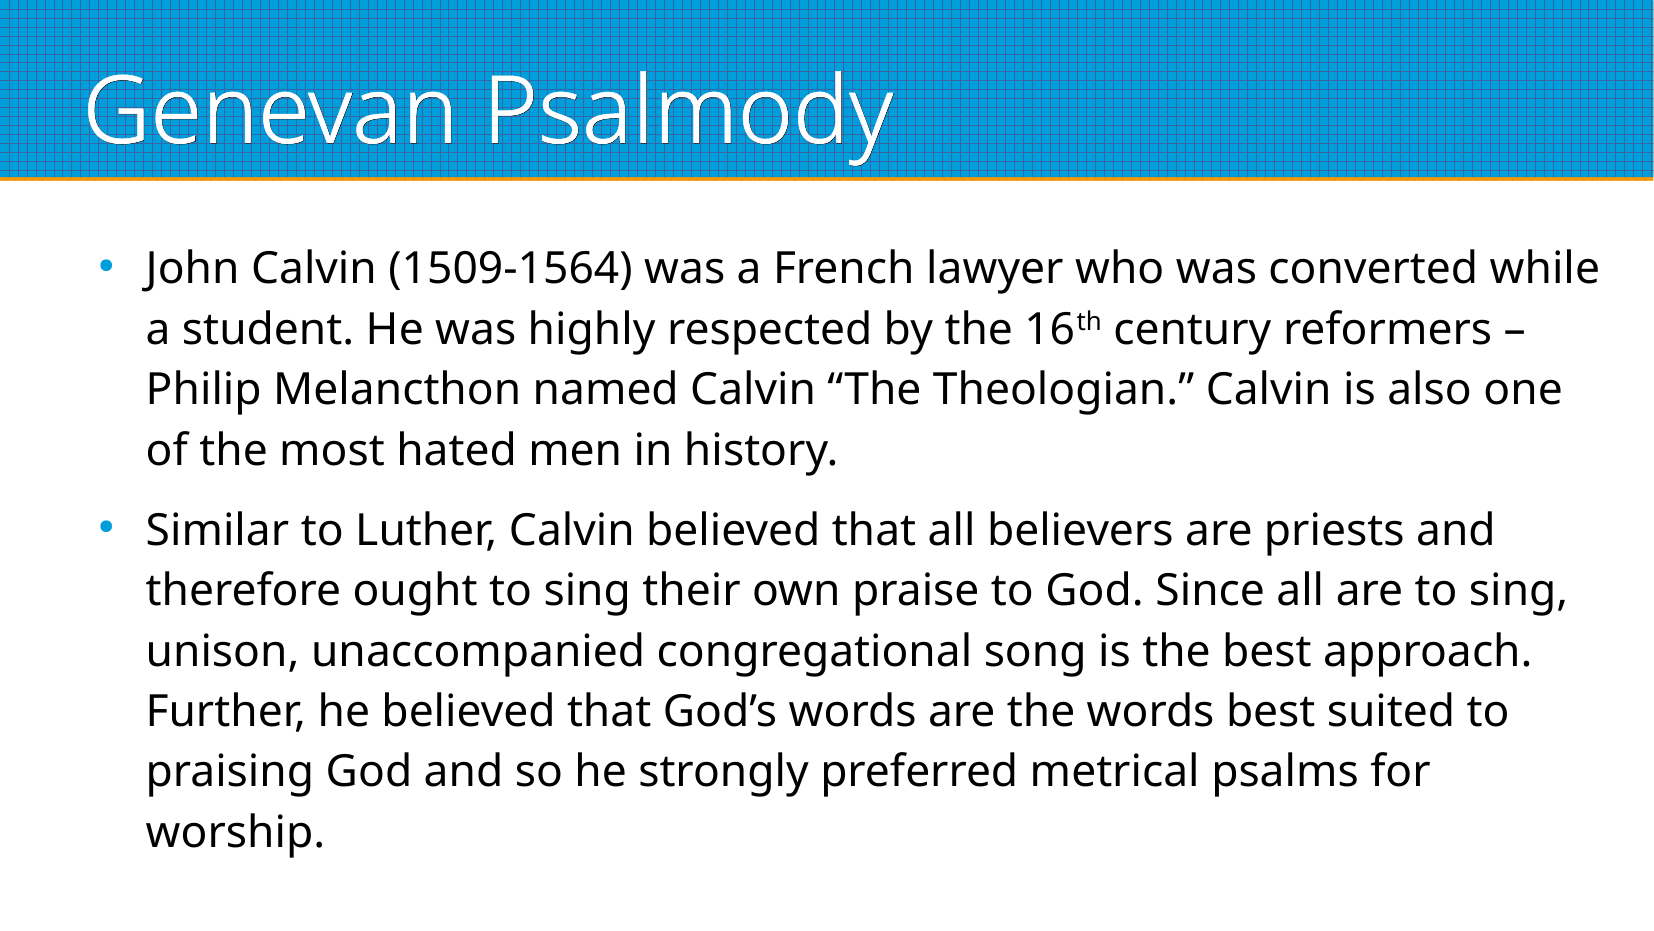

# Genevan Psalmody
John Calvin (1509-1564) was a French lawyer who was converted while a student. He was highly respected by the 16th century reformers – Philip Melancthon named Calvin “The Theologian.” Calvin is also one of the most hated men in history.
Similar to Luther, Calvin believed that all believers are priests and therefore ought to sing their own praise to God. Since all are to sing, unison, unaccompanied congregational song is the best approach. Further, he believed that God’s words are the words best suited to praising God and so he strongly preferred metrical psalms for worship.